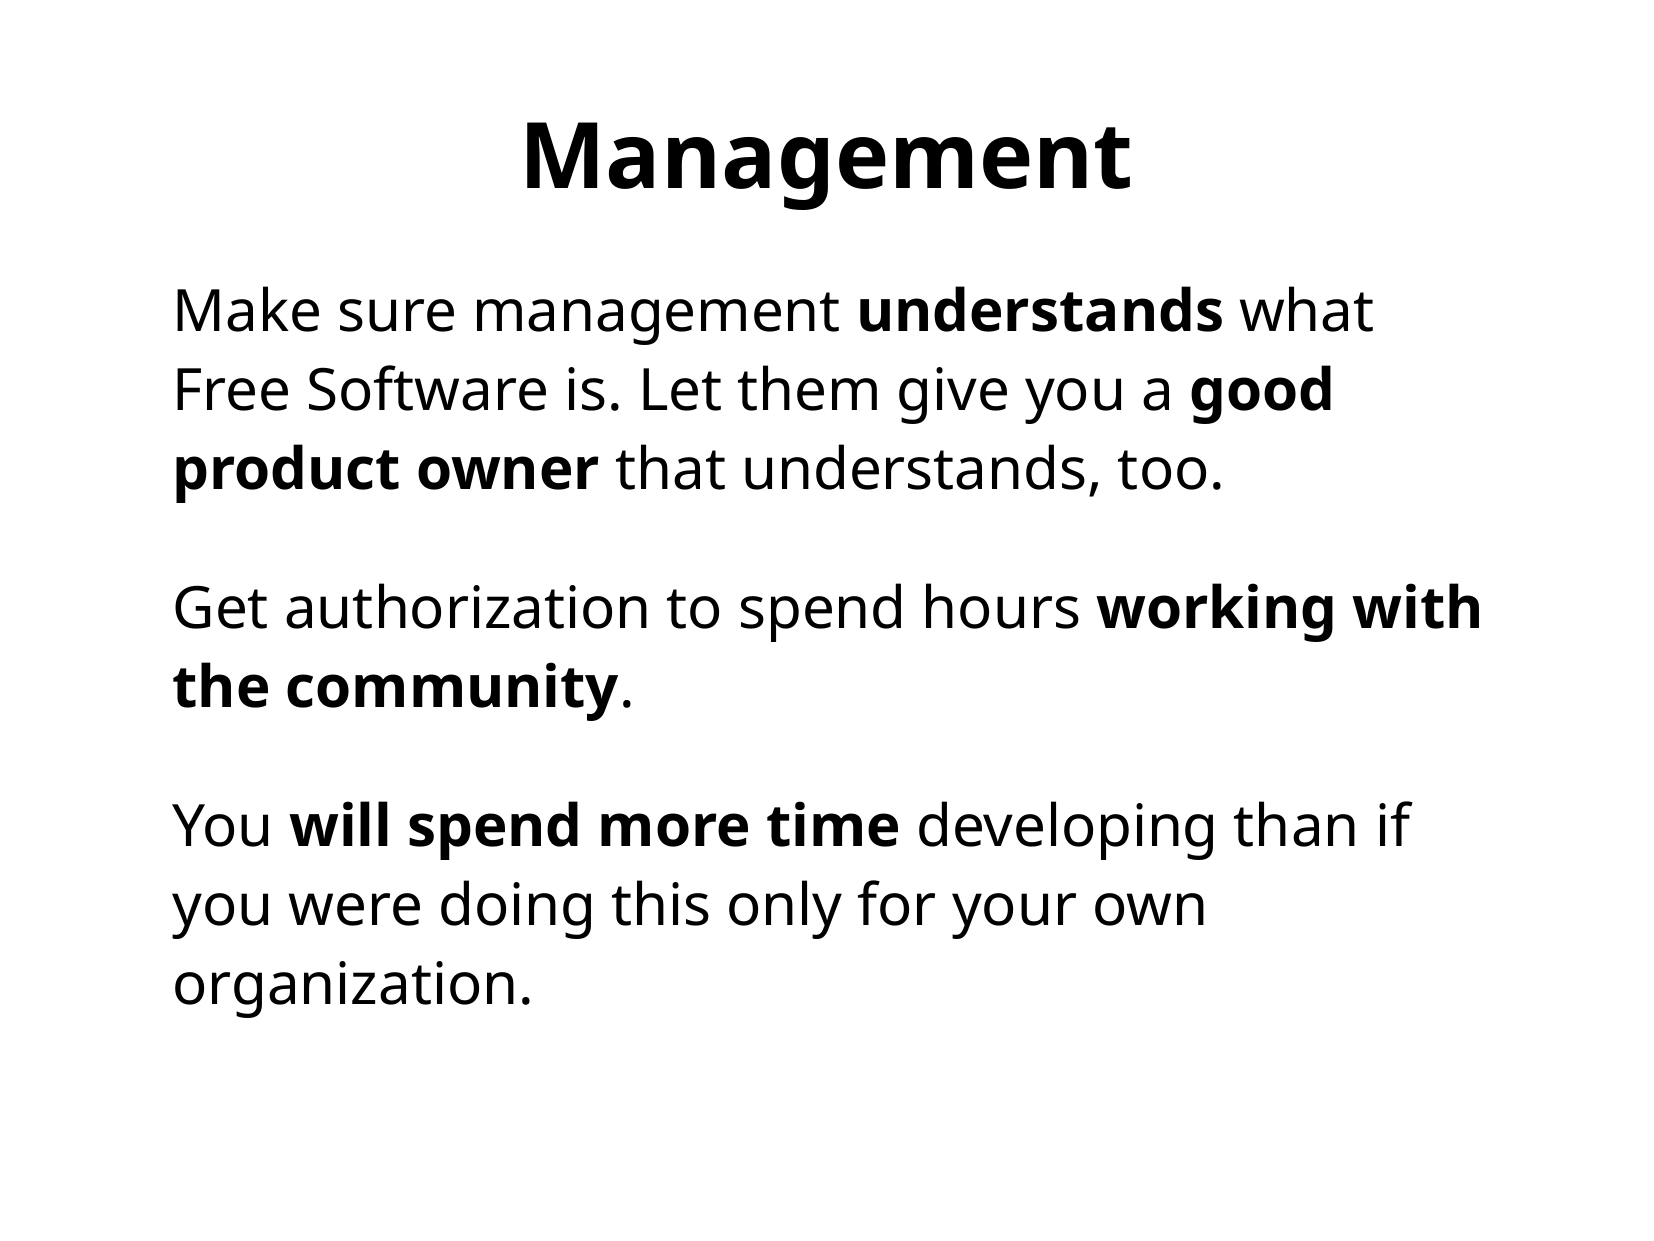

# Management
Make sure management understands what Free Software is. Let them give you a good product owner that understands, too.
Get authorization to spend hours working with the community.
You will spend more time developing than if you were doing this only for your own organization.